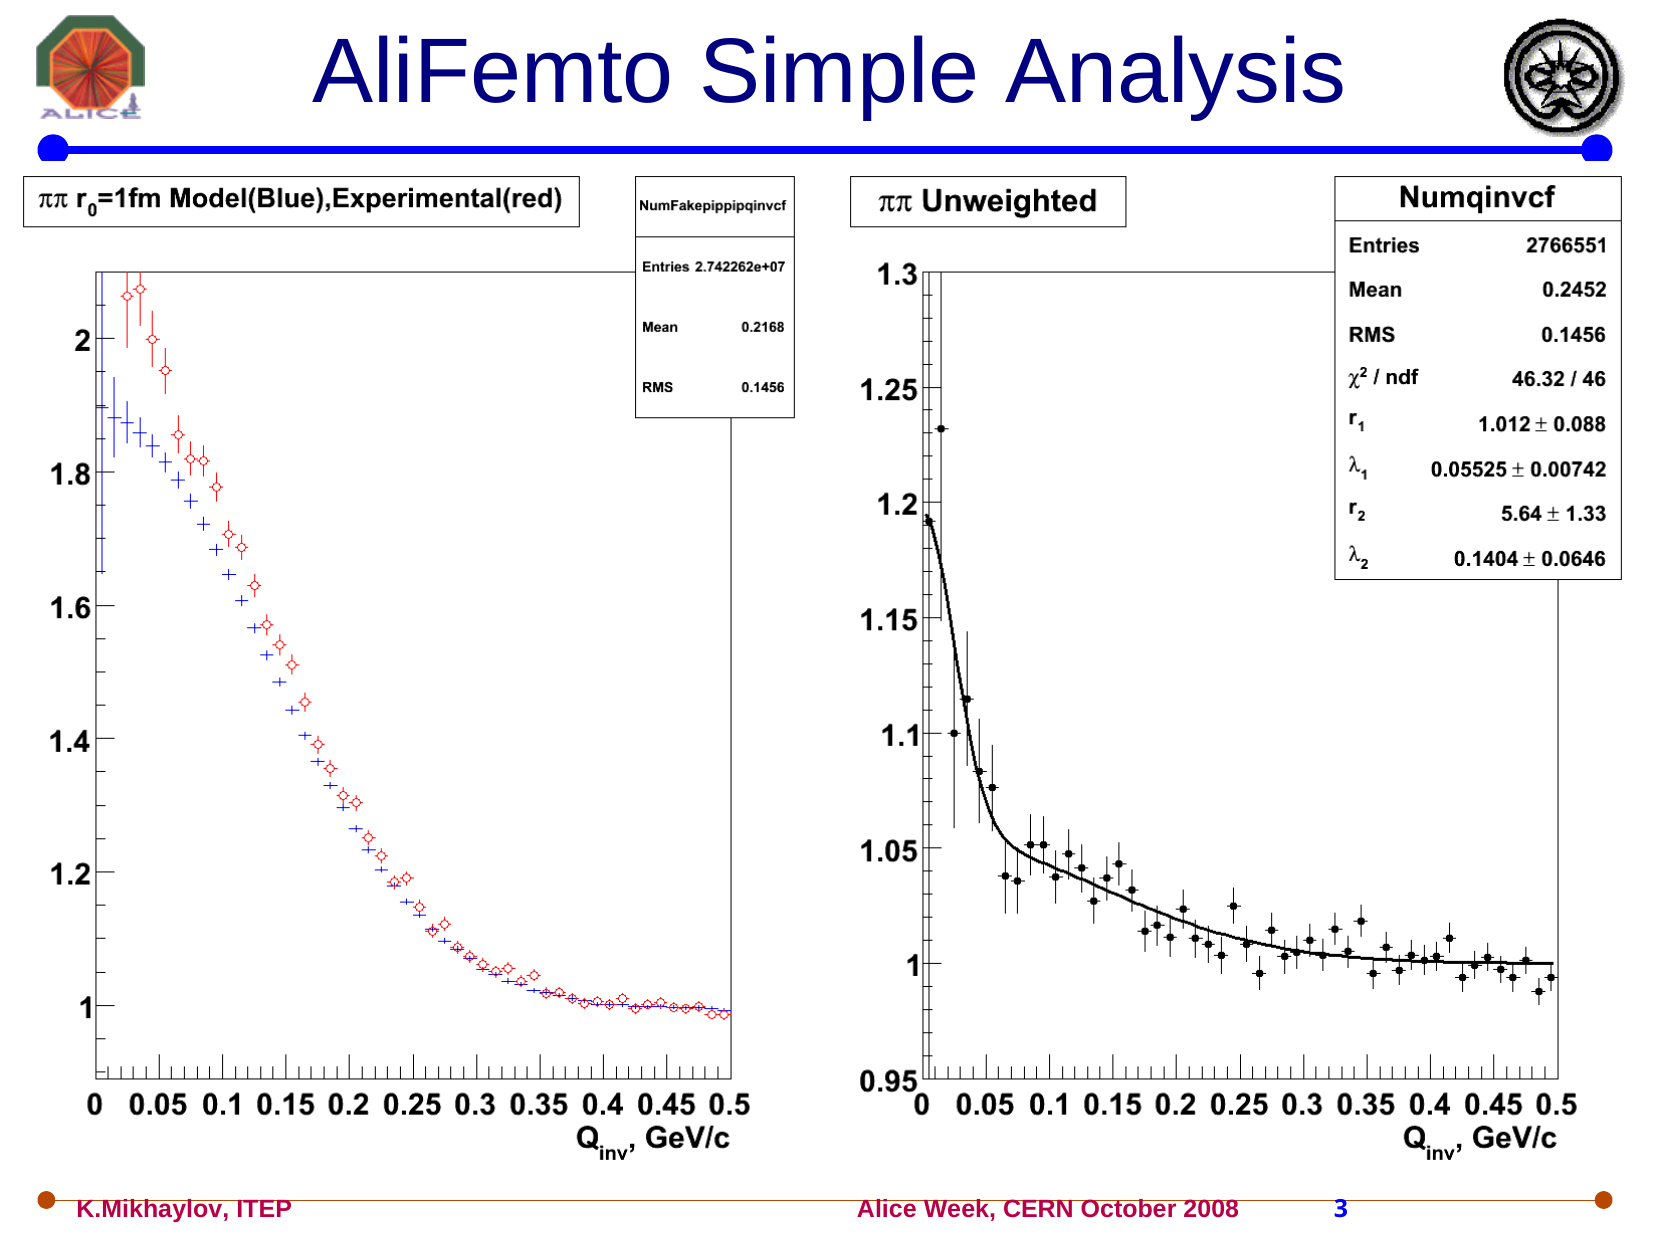

# AliFemto Simple Analysis
K.Mikhaylov, ITEP Alice Week, CERN October 2008